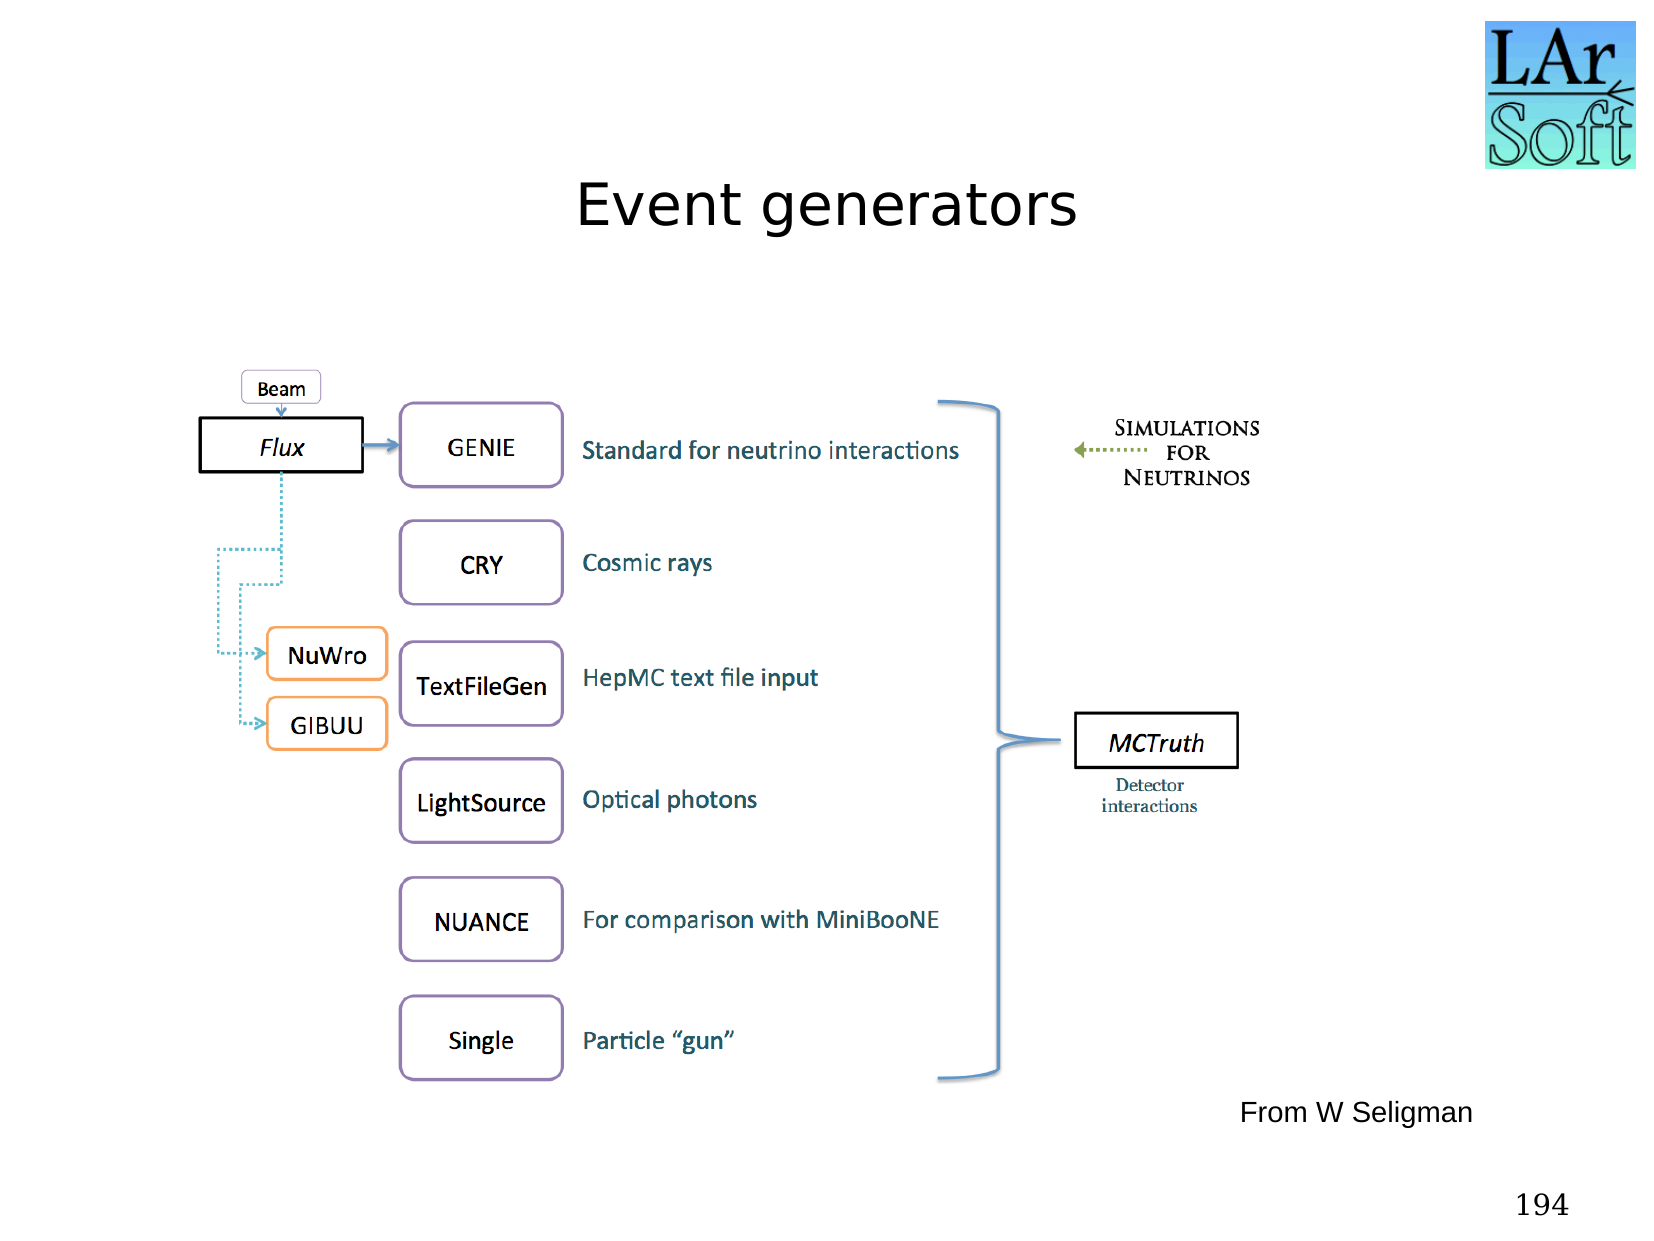

# Event generators
From W Seligman
194